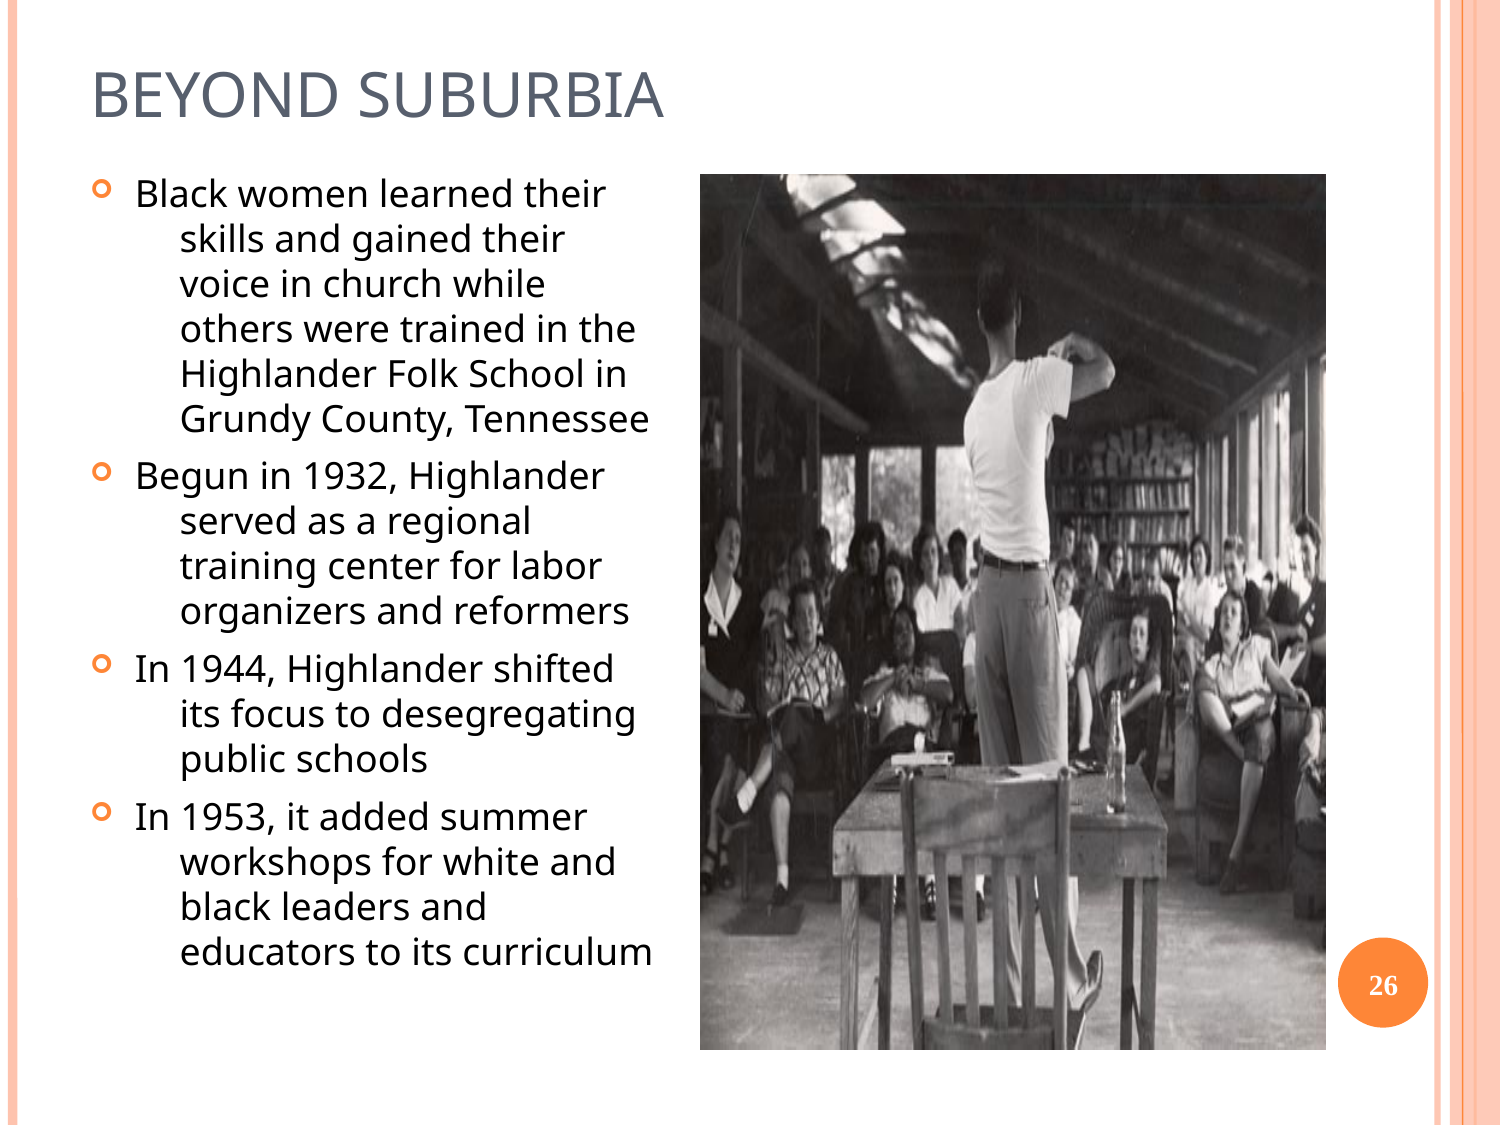

# Beyond Suburbia
Black women learned their skills and gained their voice in church while others were trained in the Highlander Folk School in Grundy County, Tennessee
Begun in 1932, Highlander served as a regional training center for labor organizers and reformers
In 1944, Highlander shifted its focus to desegregating public schools
In 1953, it added summer workshops for white and black leaders and educators to its curriculum